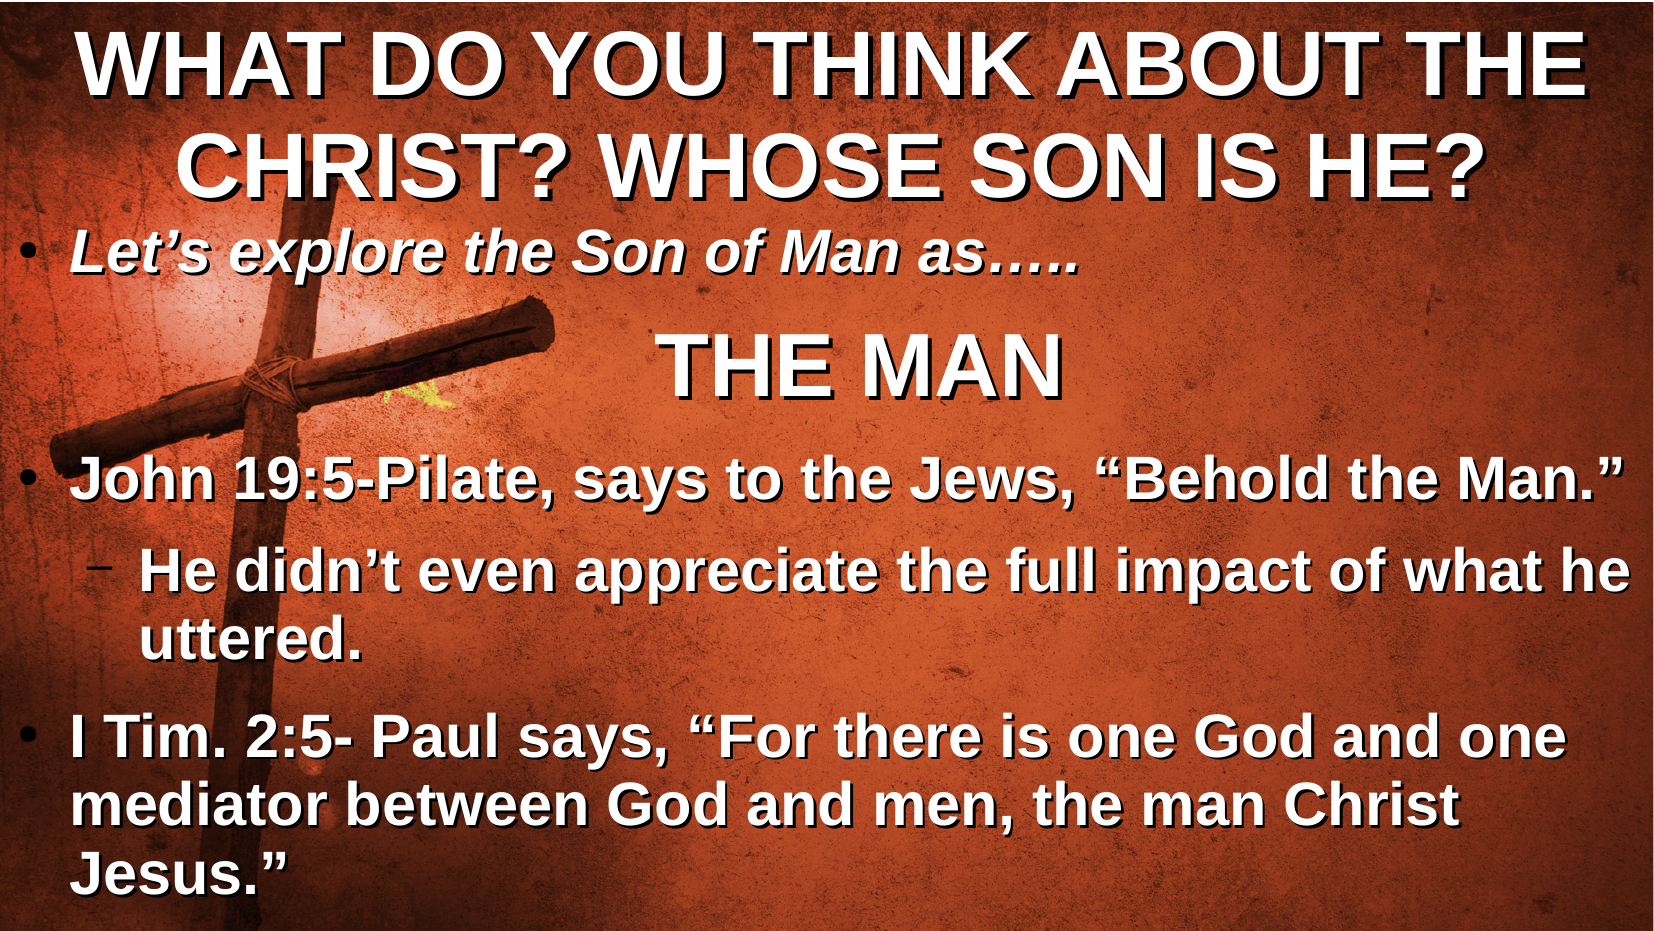

# WHAT DO YOU THINK ABOUT THE CHRIST? WHOSE SON IS HE?
Let’s explore the Son of Man as…..
THE MAN
John 19:5-Pilate, says to the Jews, “Behold the Man.”
He didn’t even appreciate the full impact of what he uttered.
I Tim. 2:5- Paul says, “For there is one God and one mediator between God and men, the man Christ Jesus.”